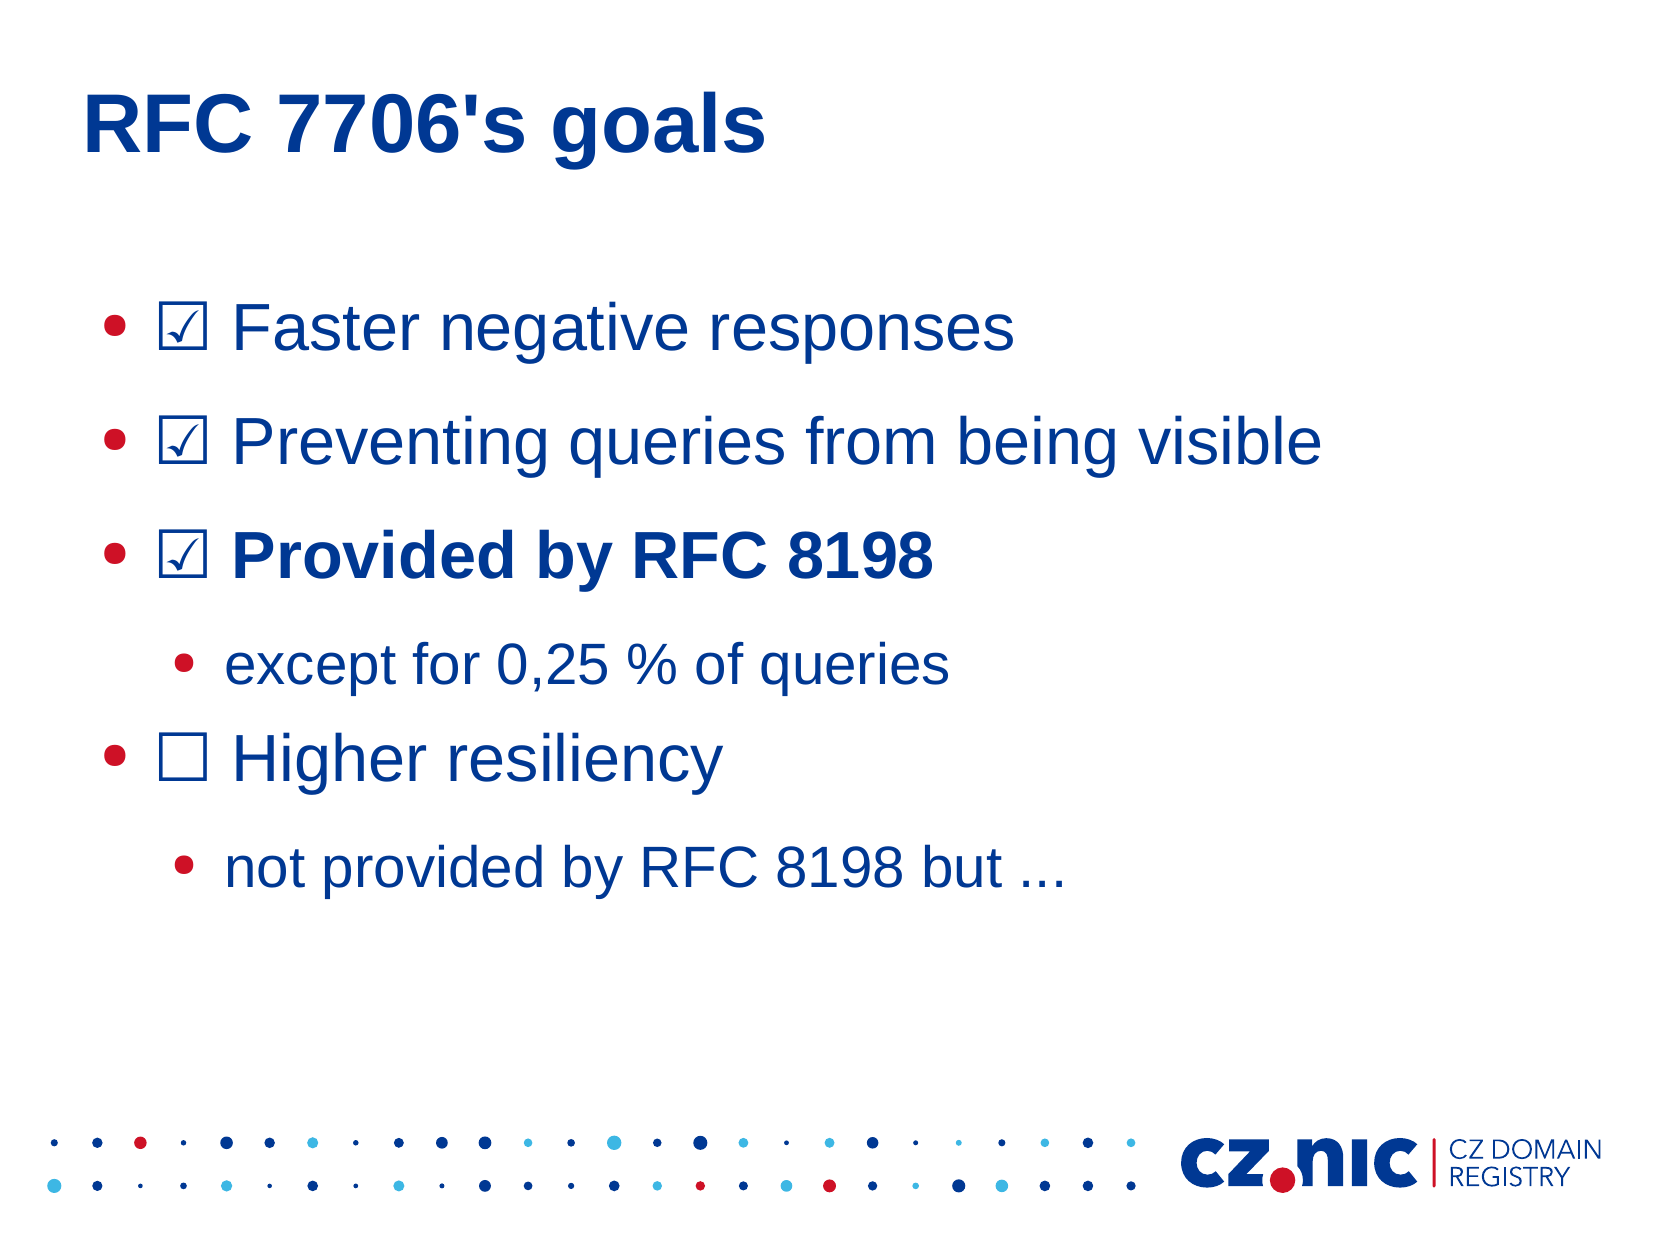

# RFC 7706's goals
☑ Faster negative responses
☑ Preventing queries from being visible
☑ Provided by RFC 8198
except for 0,25 % of queries
☐ Higher resiliency
not provided by RFC 8198 but ...